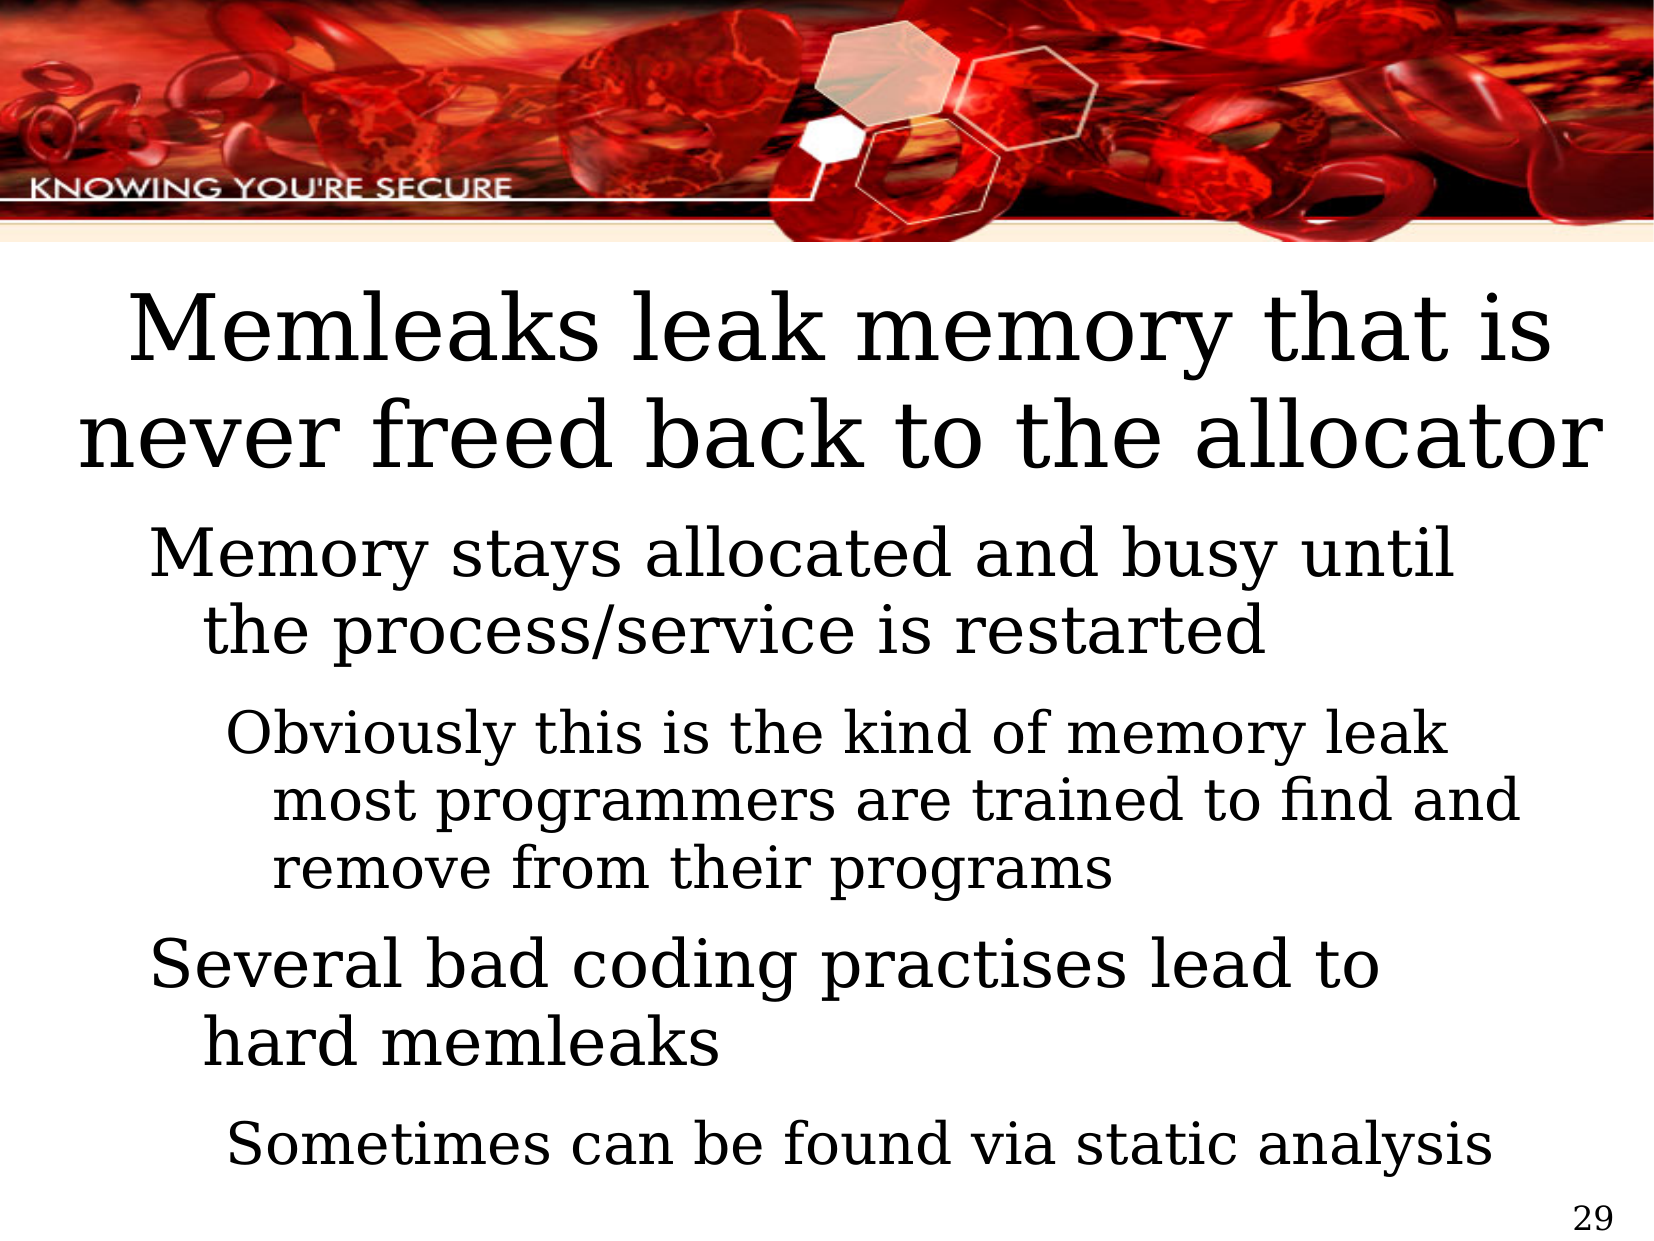

# Memleaks leak memory that is never freed back to the allocator
Memory stays allocated and busy until the process/service is restarted
Obviously this is the kind of memory leak most programmers are trained to find and remove from their programs
Several bad coding practises lead to hard memleaks
Sometimes can be found via static analysis